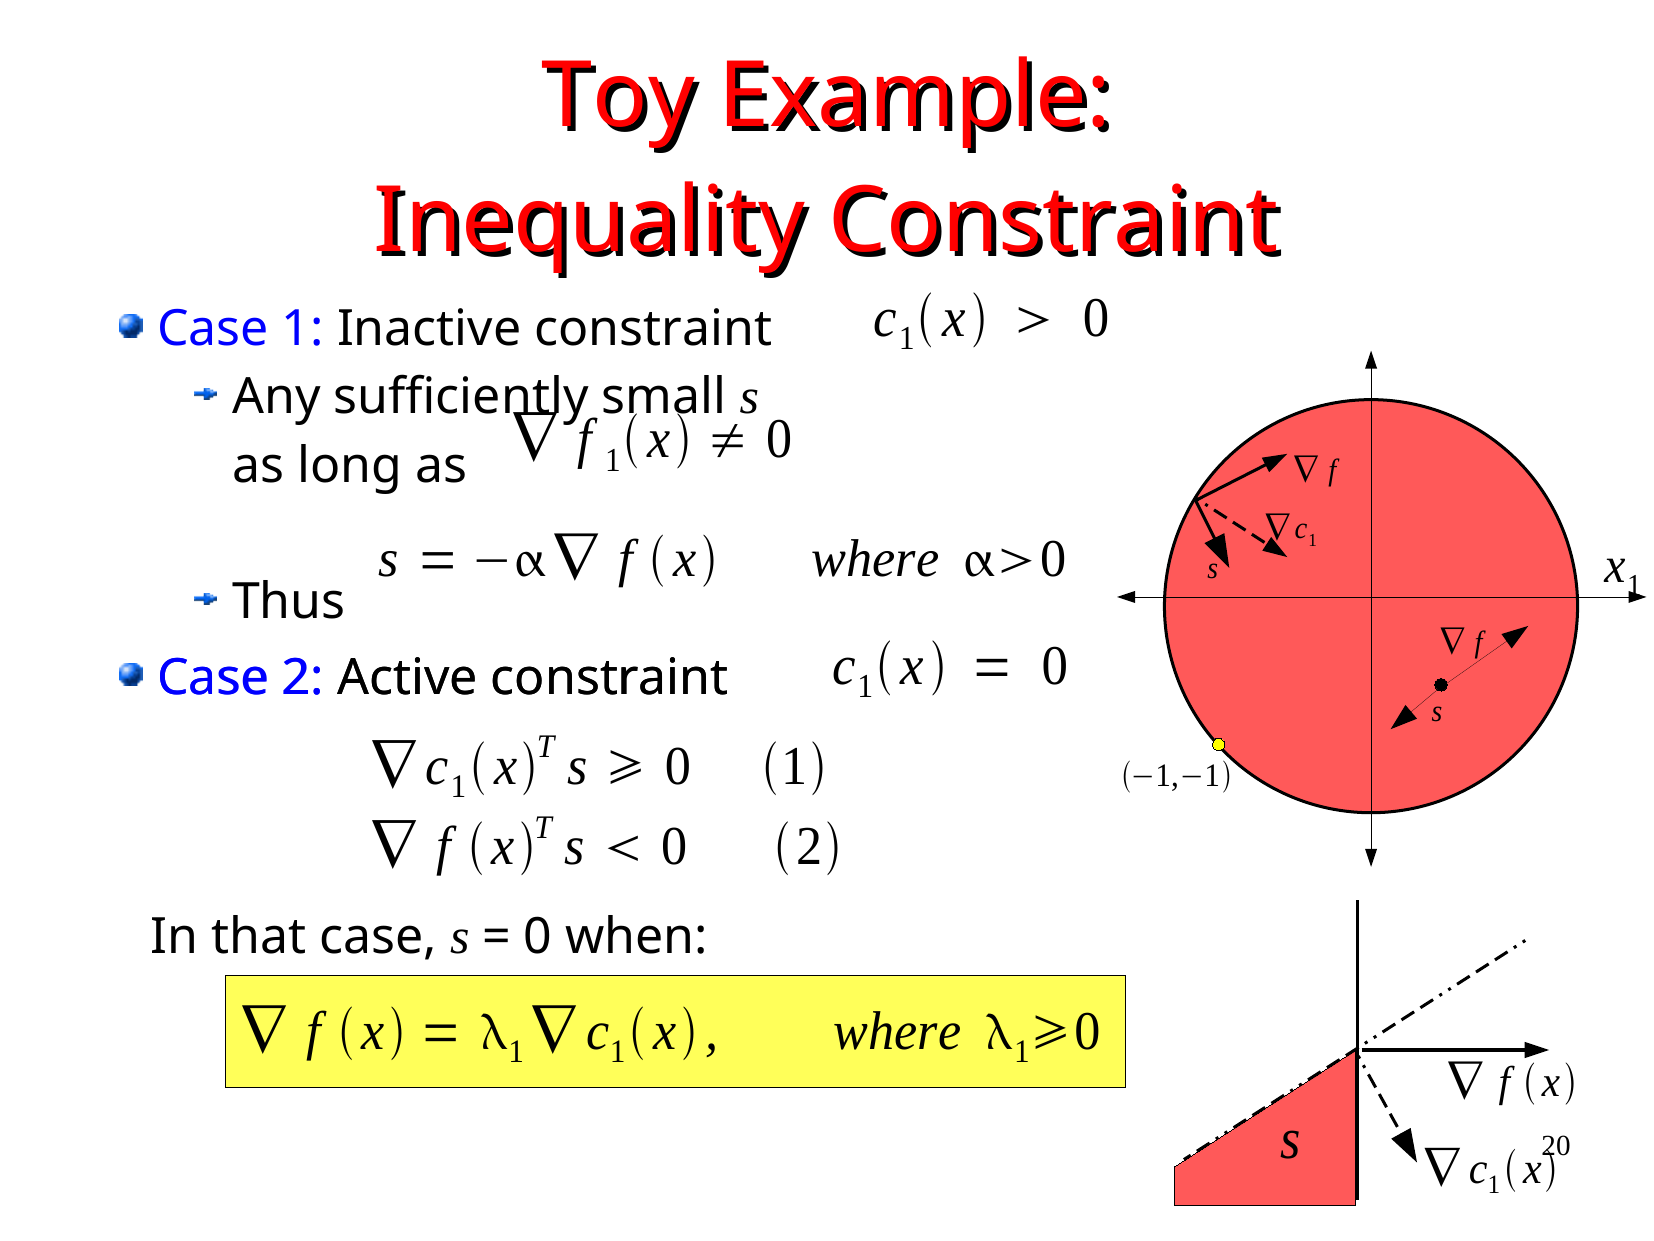

# Toy Example: Inequality Constraint
Case 1: Inactive constraint
Any sufficiently small s
as long as
Thus
Case 2: Active constraint
Case 2: Active constraint
In that case, s = 0 when:
20